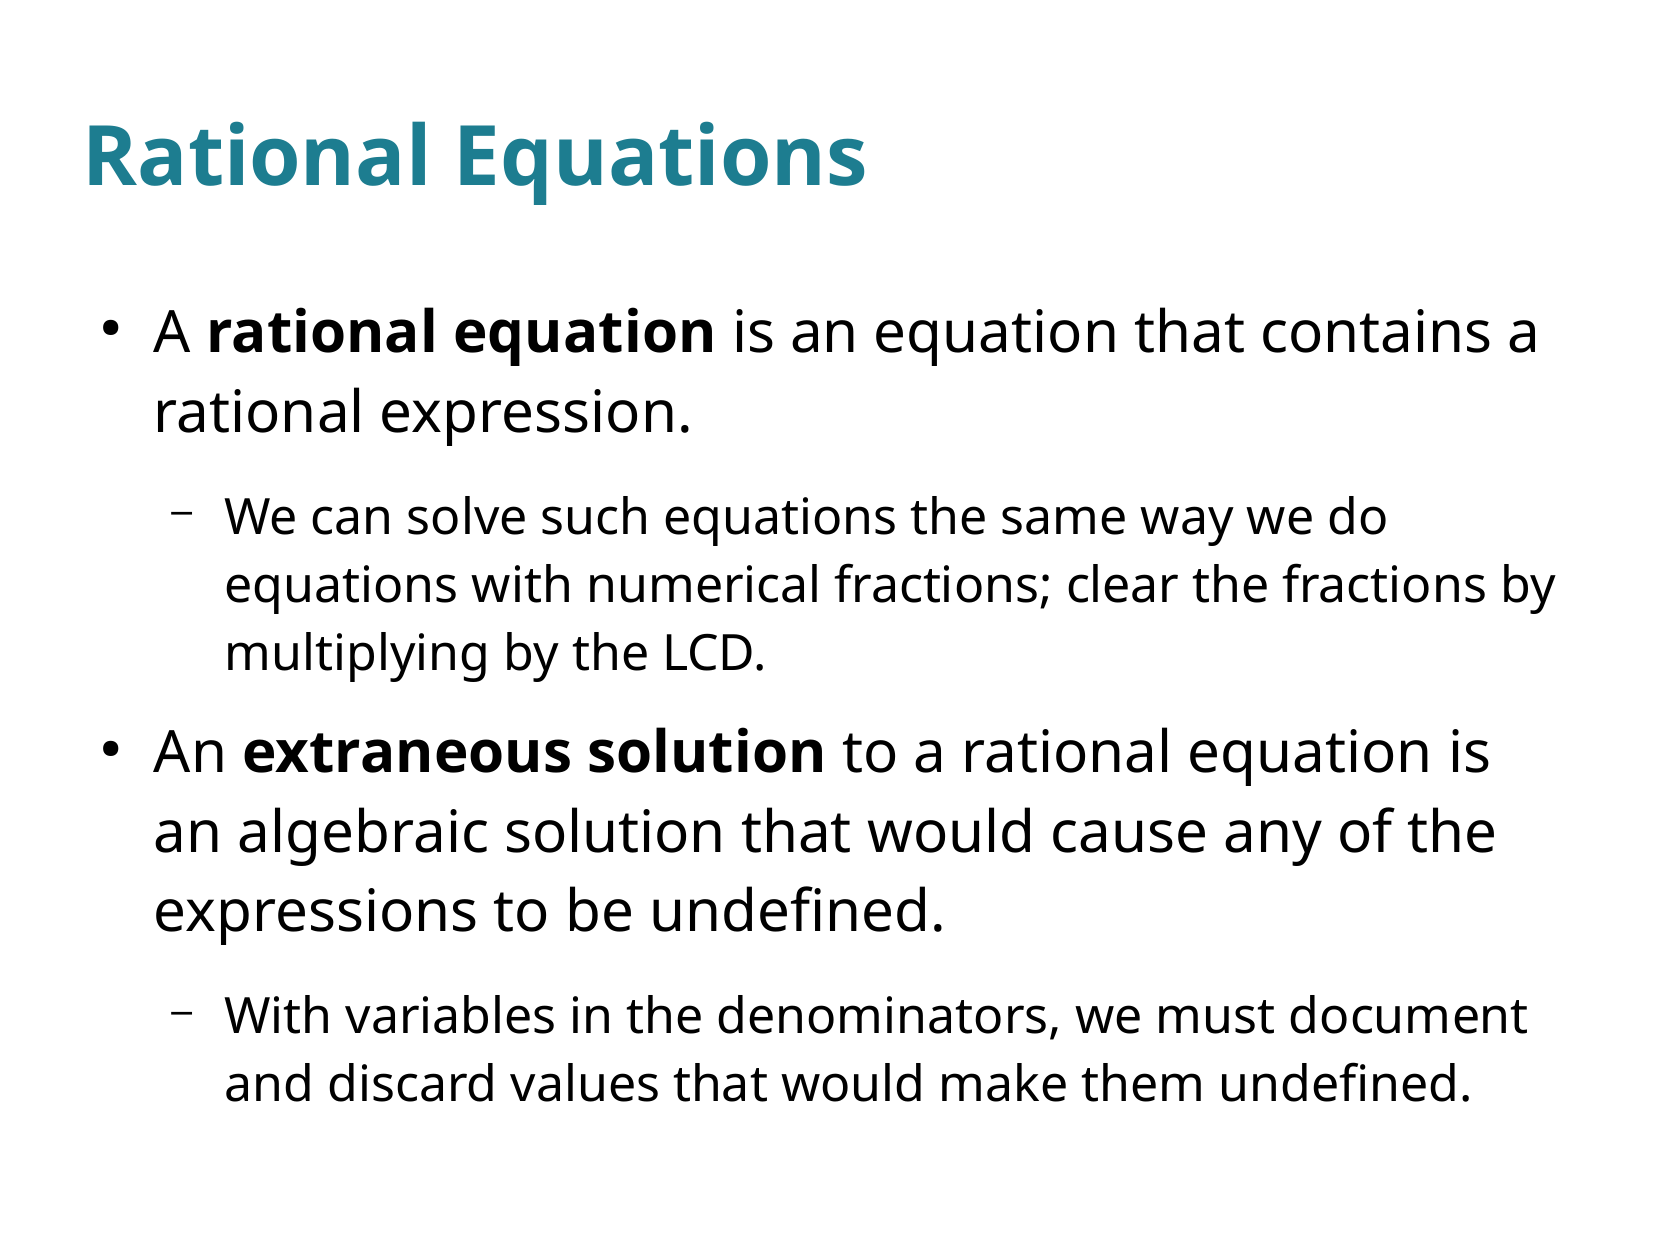

# Rational Equations
A rational equation is an equation that contains a rational expression.
We can solve such equations the same way we do equations with numerical fractions; clear the fractions by multiplying by the LCD.
An extraneous solution to a rational equation is an algebraic solution that would cause any of the expressions to be undefined.
With variables in the denominators, we must document and discard values that would make them undefined.